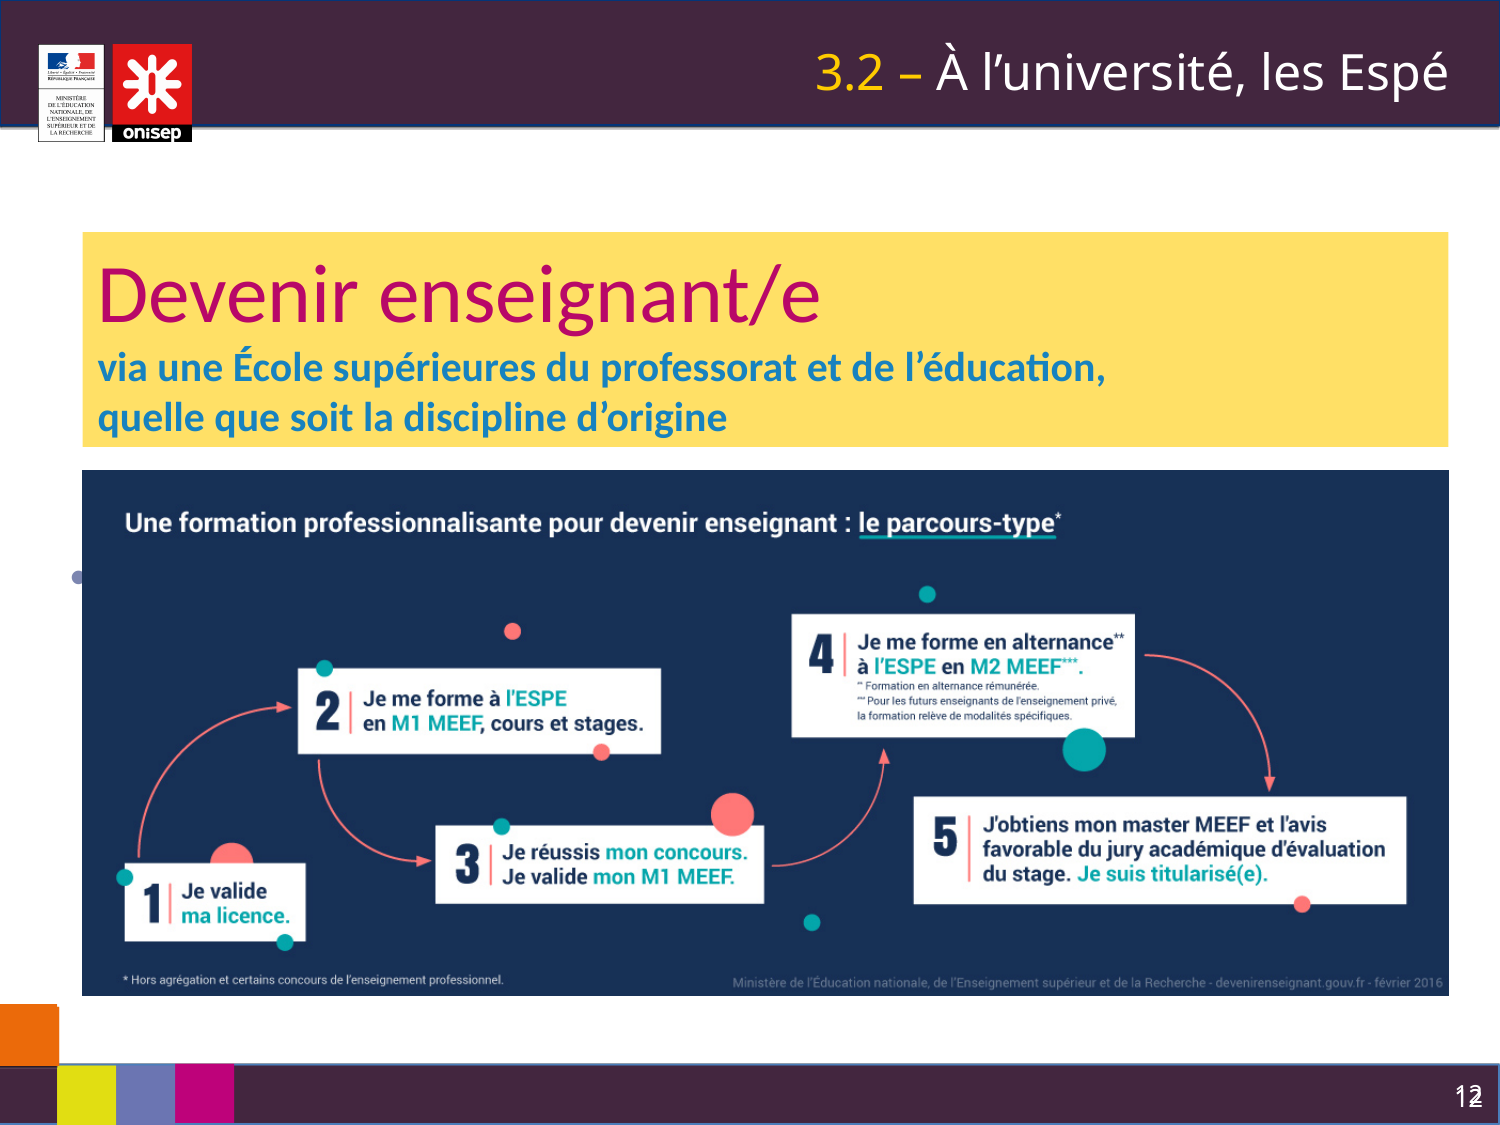

2 - Classer ses candidatures
3.1 – Après STMG ► À l’université
3.2 – À l’université, les Espé
Le classement dans la liste de vœux.
Attention,
une
Devenir enseignant/e
via une École supérieures du professorat et de l’éducation,
quelle que soit la discipline d’origine